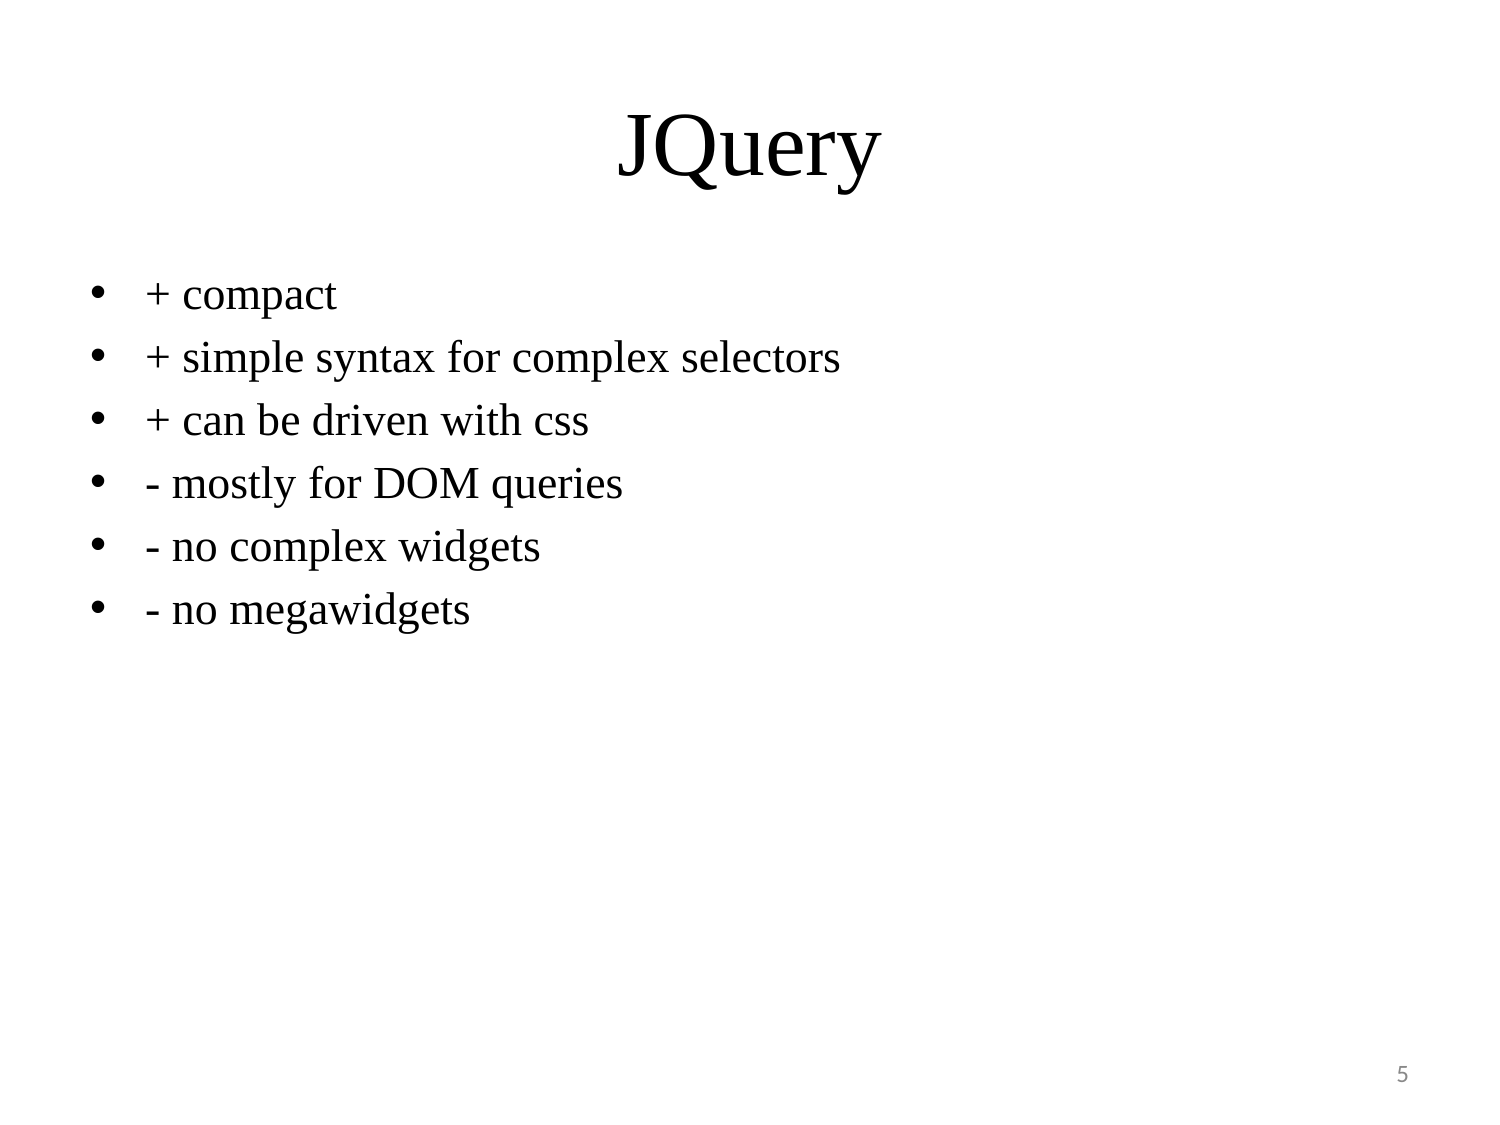

JQuery‏
+ compact
+ simple syntax for complex selectors
+ can be driven with css
- mostly for DOM queries
- no complex widgets
- no megawidgets
5